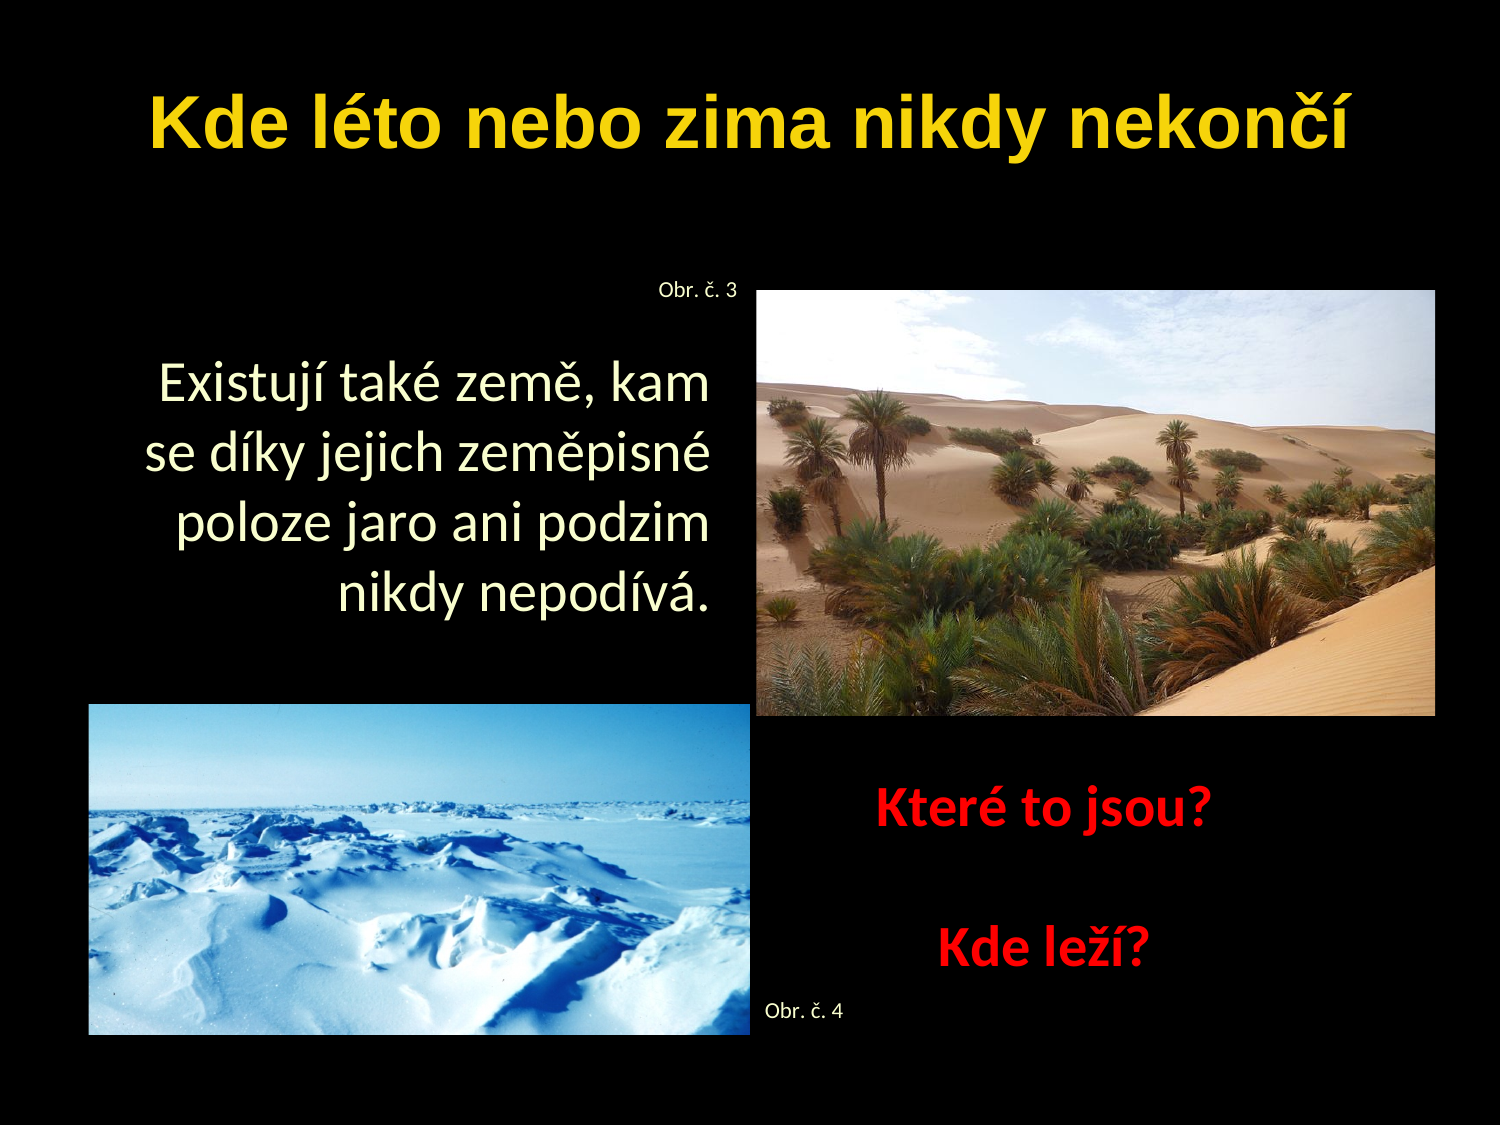

# Kde léto nebo zima nikdy nekončí
Obr. č. 3
Existují také země, kam se díky jejich zeměpisné poloze jaro ani podzim nikdy nepodívá.
Které to jsou?
Kde leží?
Obr. č. 4